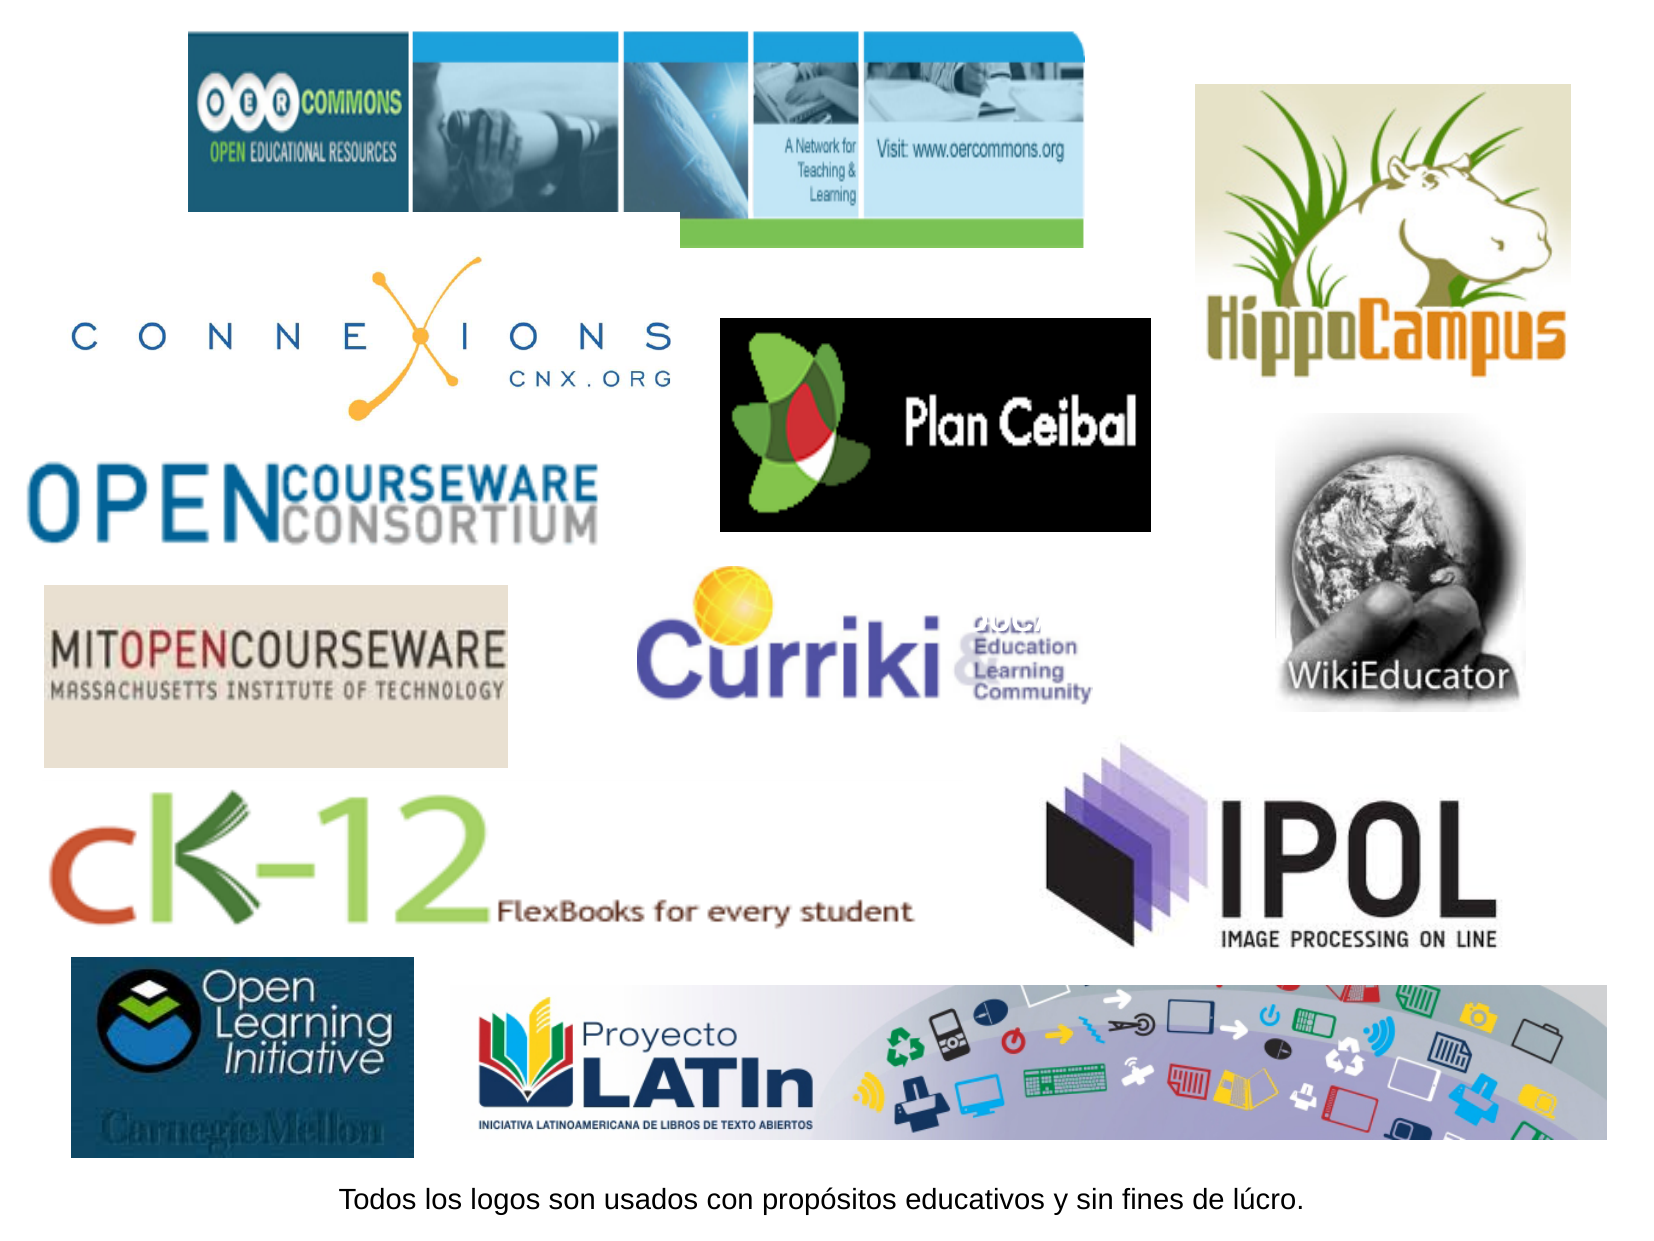

RECURSOS
 EDUCATIVOS
Todos los logos son usados con propósitos educativos y sin fines de lúcro.